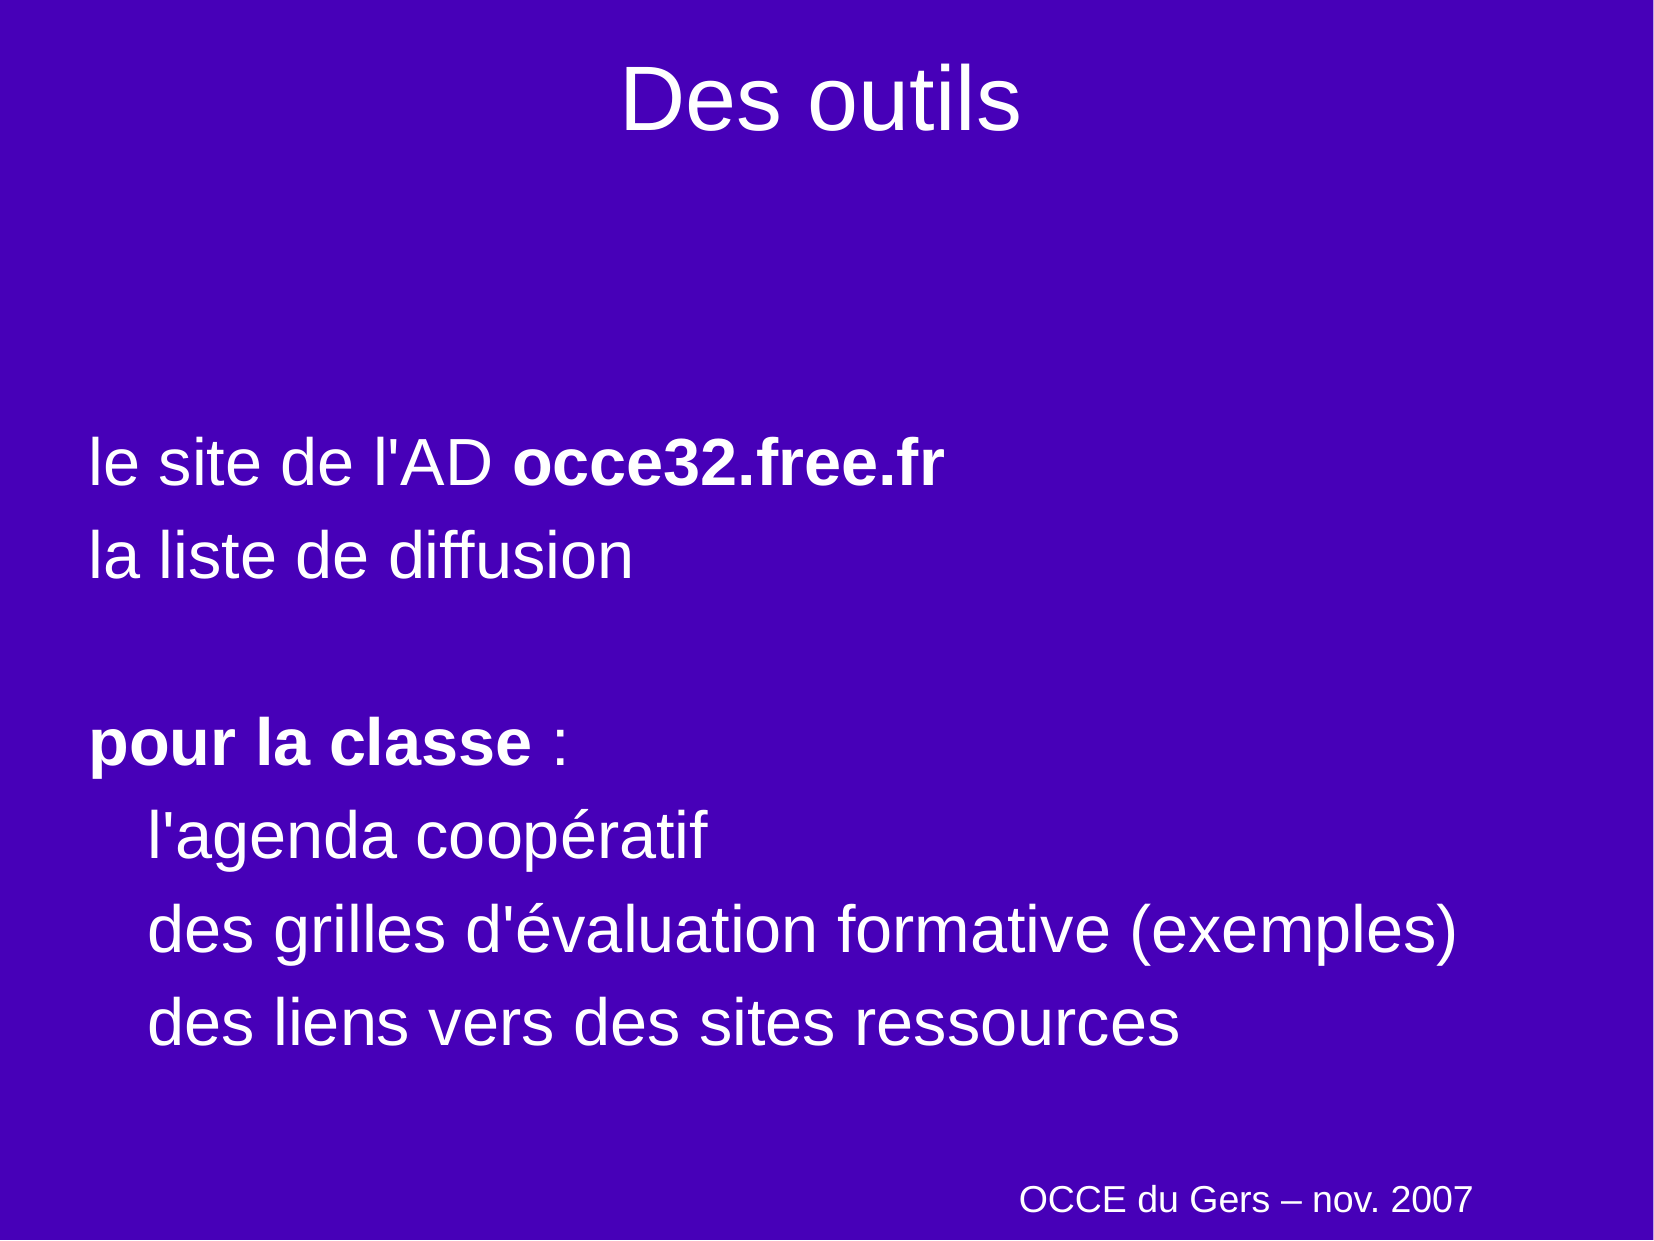

# Des outils
le site de l'AD occe32.free.fr
la liste de diffusion
pour la classe :
l'agenda coopératif
des grilles d'évaluation formative (exemples)
des liens vers des sites ressources
OCCE du Gers – nov. 2007